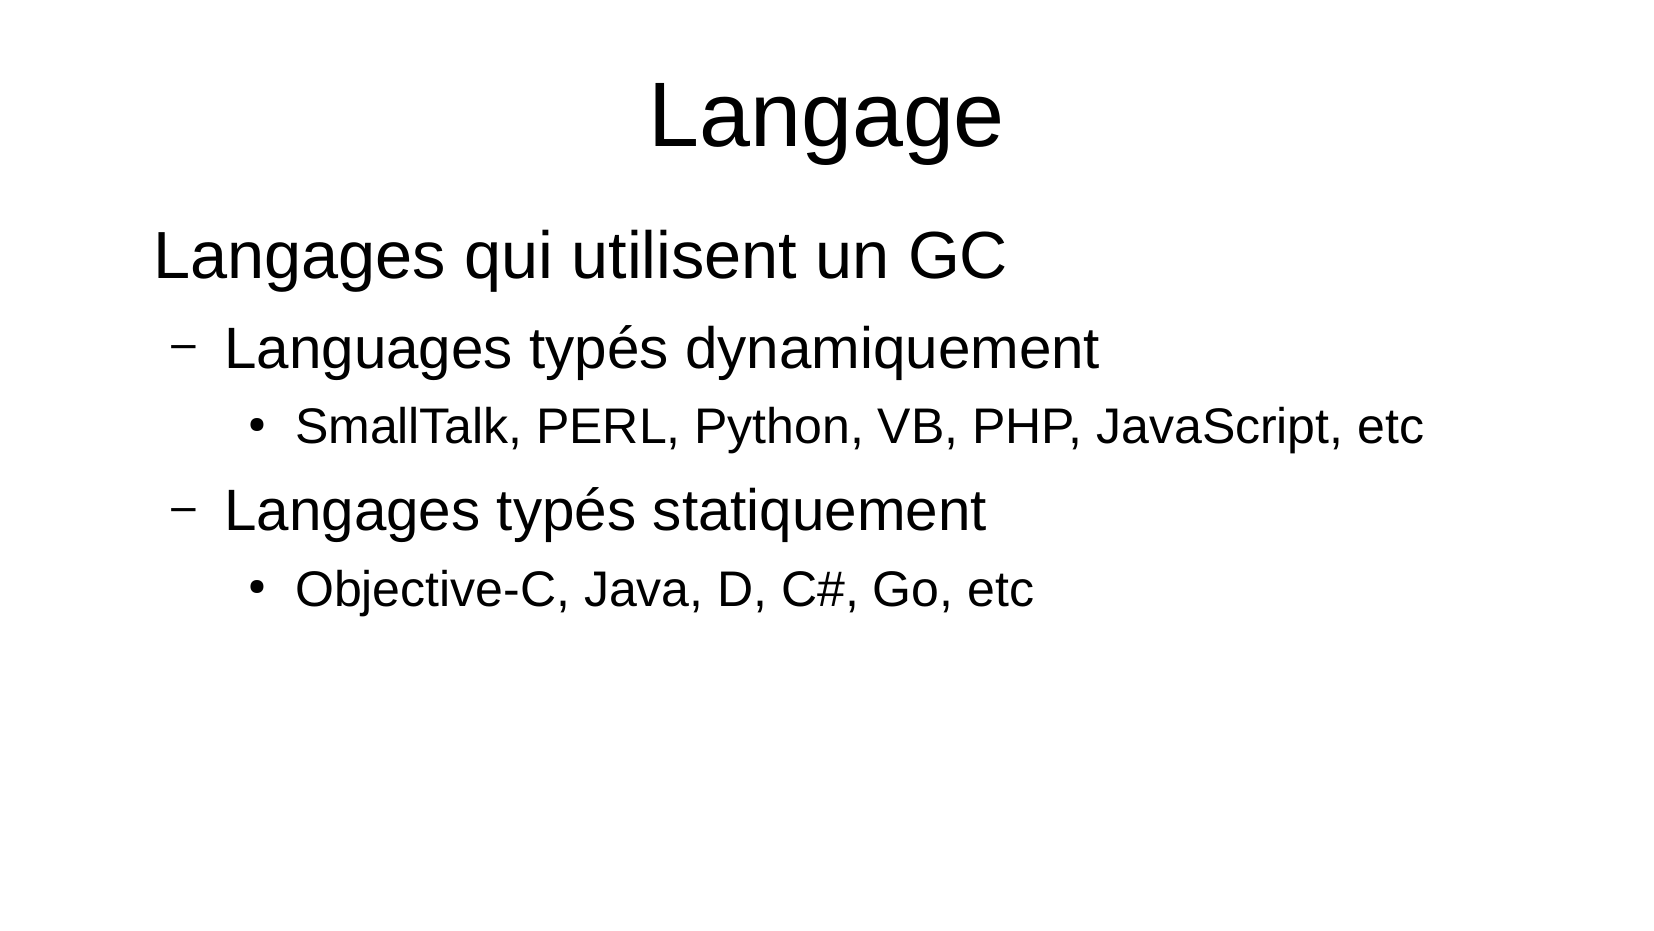

# Langage
Langages qui utilisent un GC
Languages typés dynamiquement
SmallTalk, PERL, Python, VB, PHP, JavaScript, etc
Langages typés statiquement
Objective-C, Java, D, C#, Go, etc